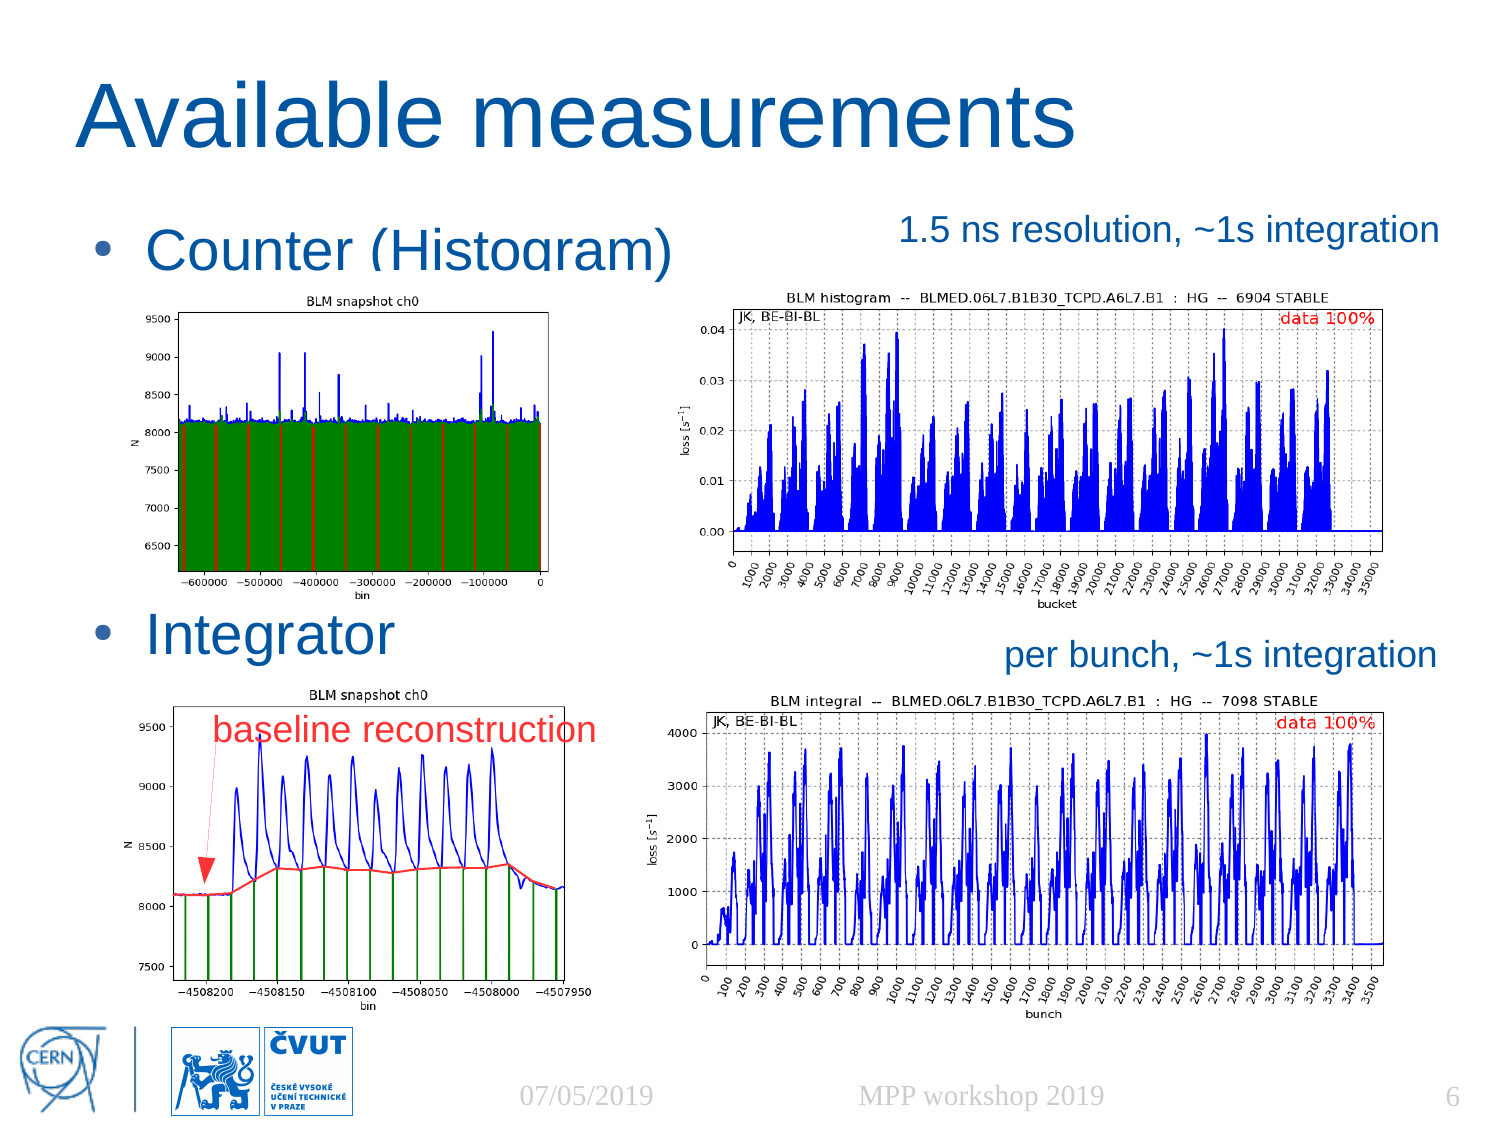

# Available measurements
1.5 ns resolution, ~1s integration
Counter (Histogram)
Integrator
per bunch, ~1s integration
baseline reconstruction